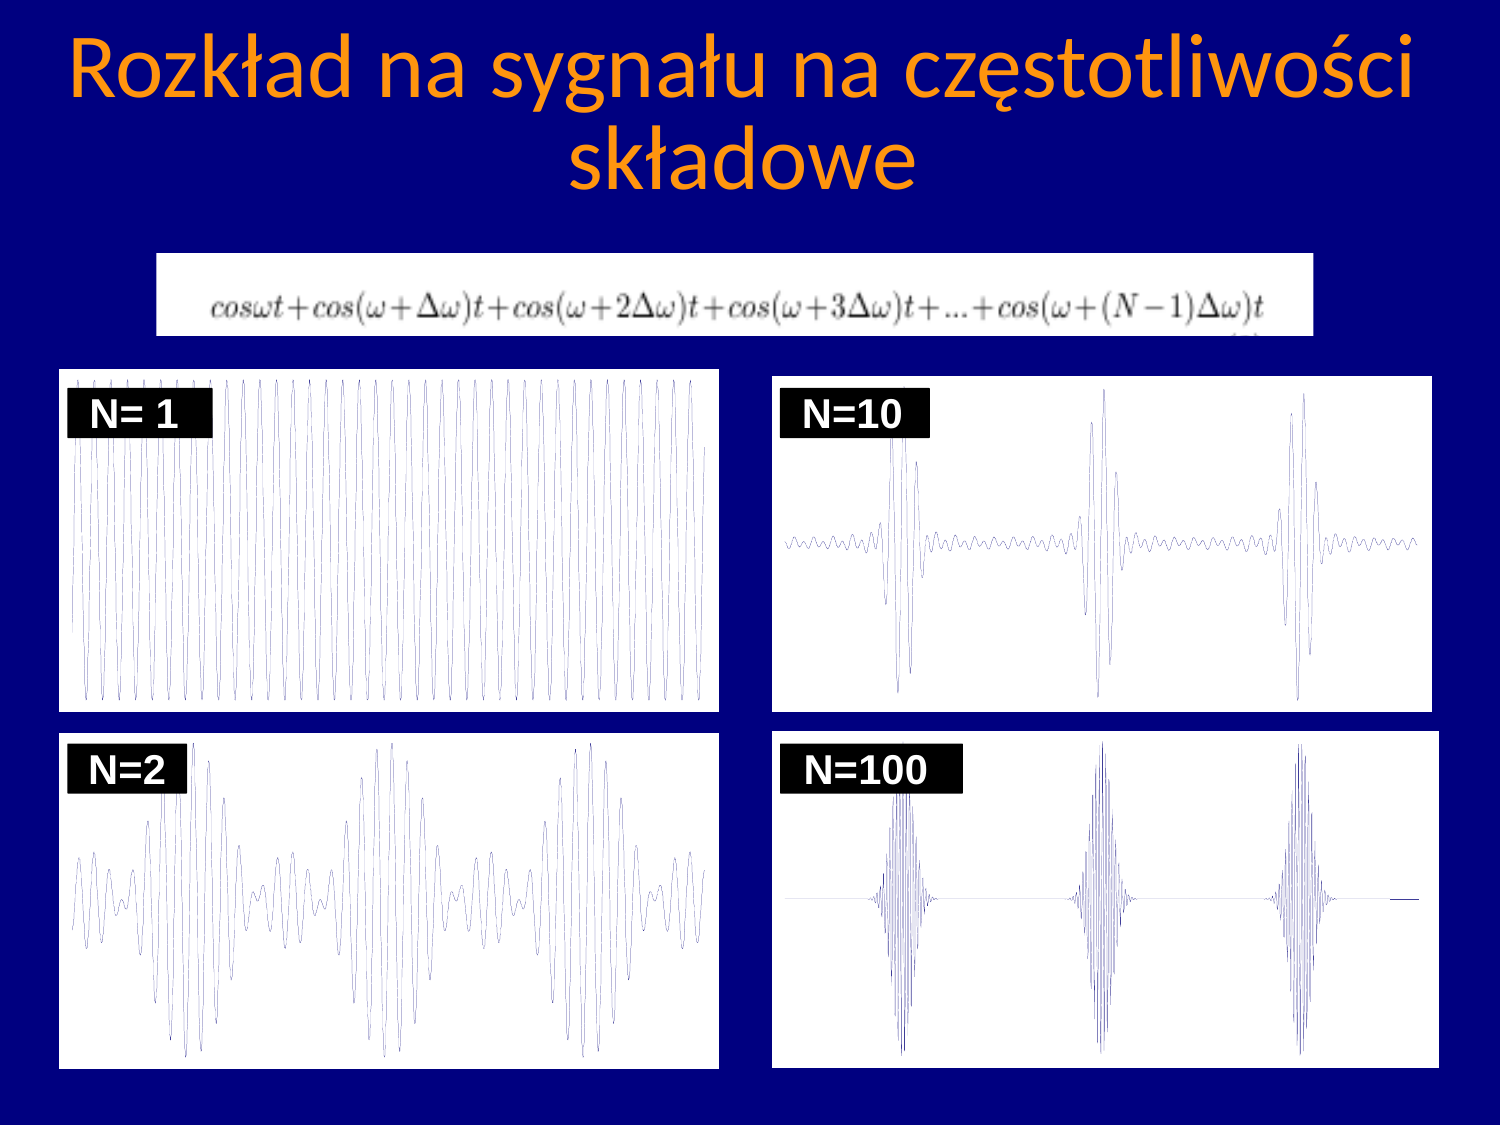

# Rozkład na sygnału na częstotliwości składowe
c
N= 1
N=10
N=2
N=100